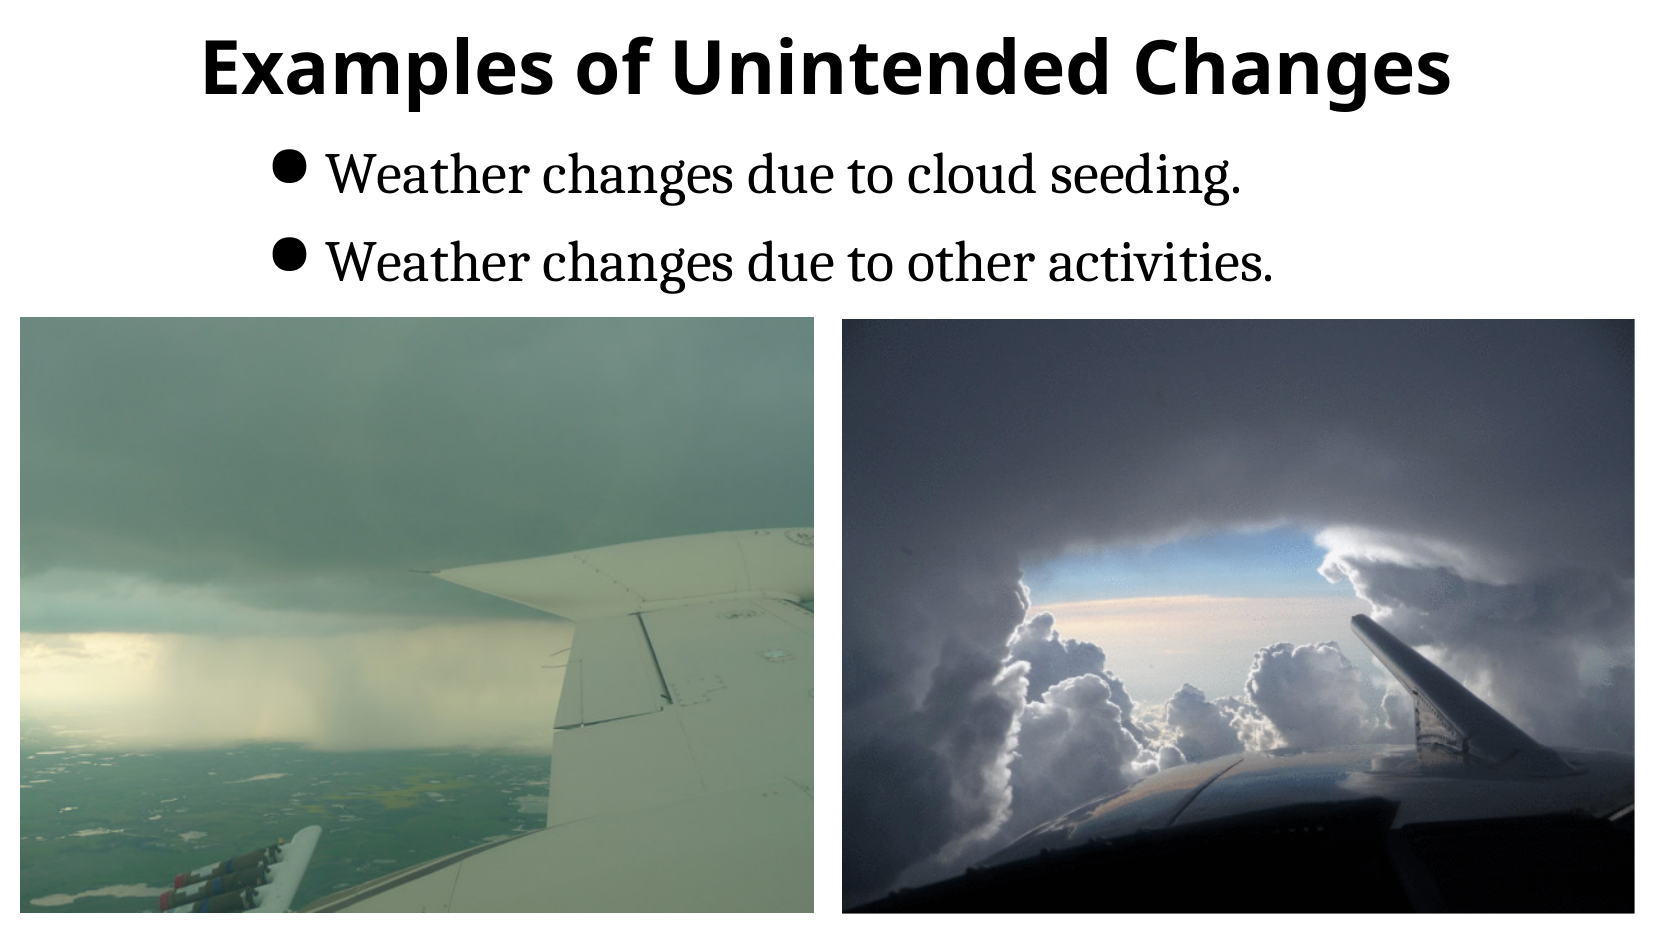

# Examples of Unintended Changes
 Weather changes due to cloud seeding.
 Weather changes due to other activities.